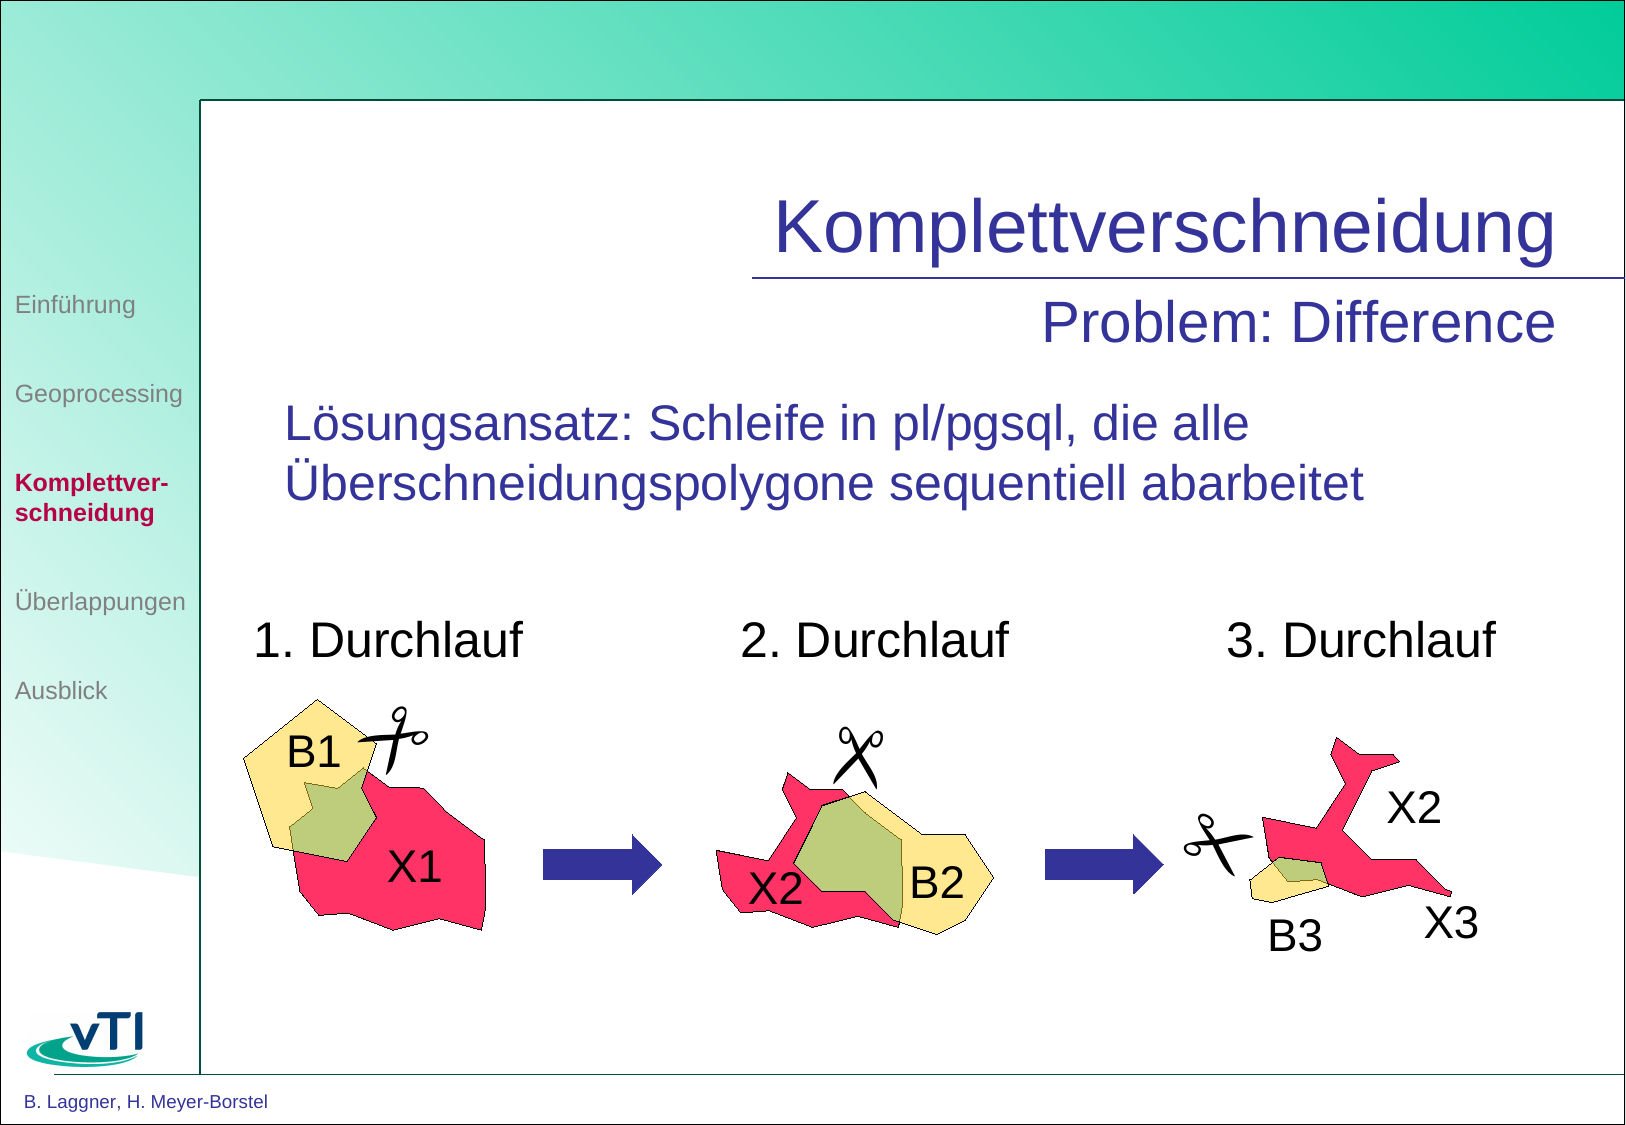

Komplettverschneidung
Problem: Difference
Einführung
Geoprocessing
Komplettver-schneidung
Überlappungen
Ausblick
Lösungsansatz: Schleife in pl/pgsql, die alle Überschneidungspolygone sequentiell abarbeitet
1. Durchlauf
3. Durchlauf
2. Durchlauf


B1
X2

A1
X1
B2
X1
X2
X3
B3